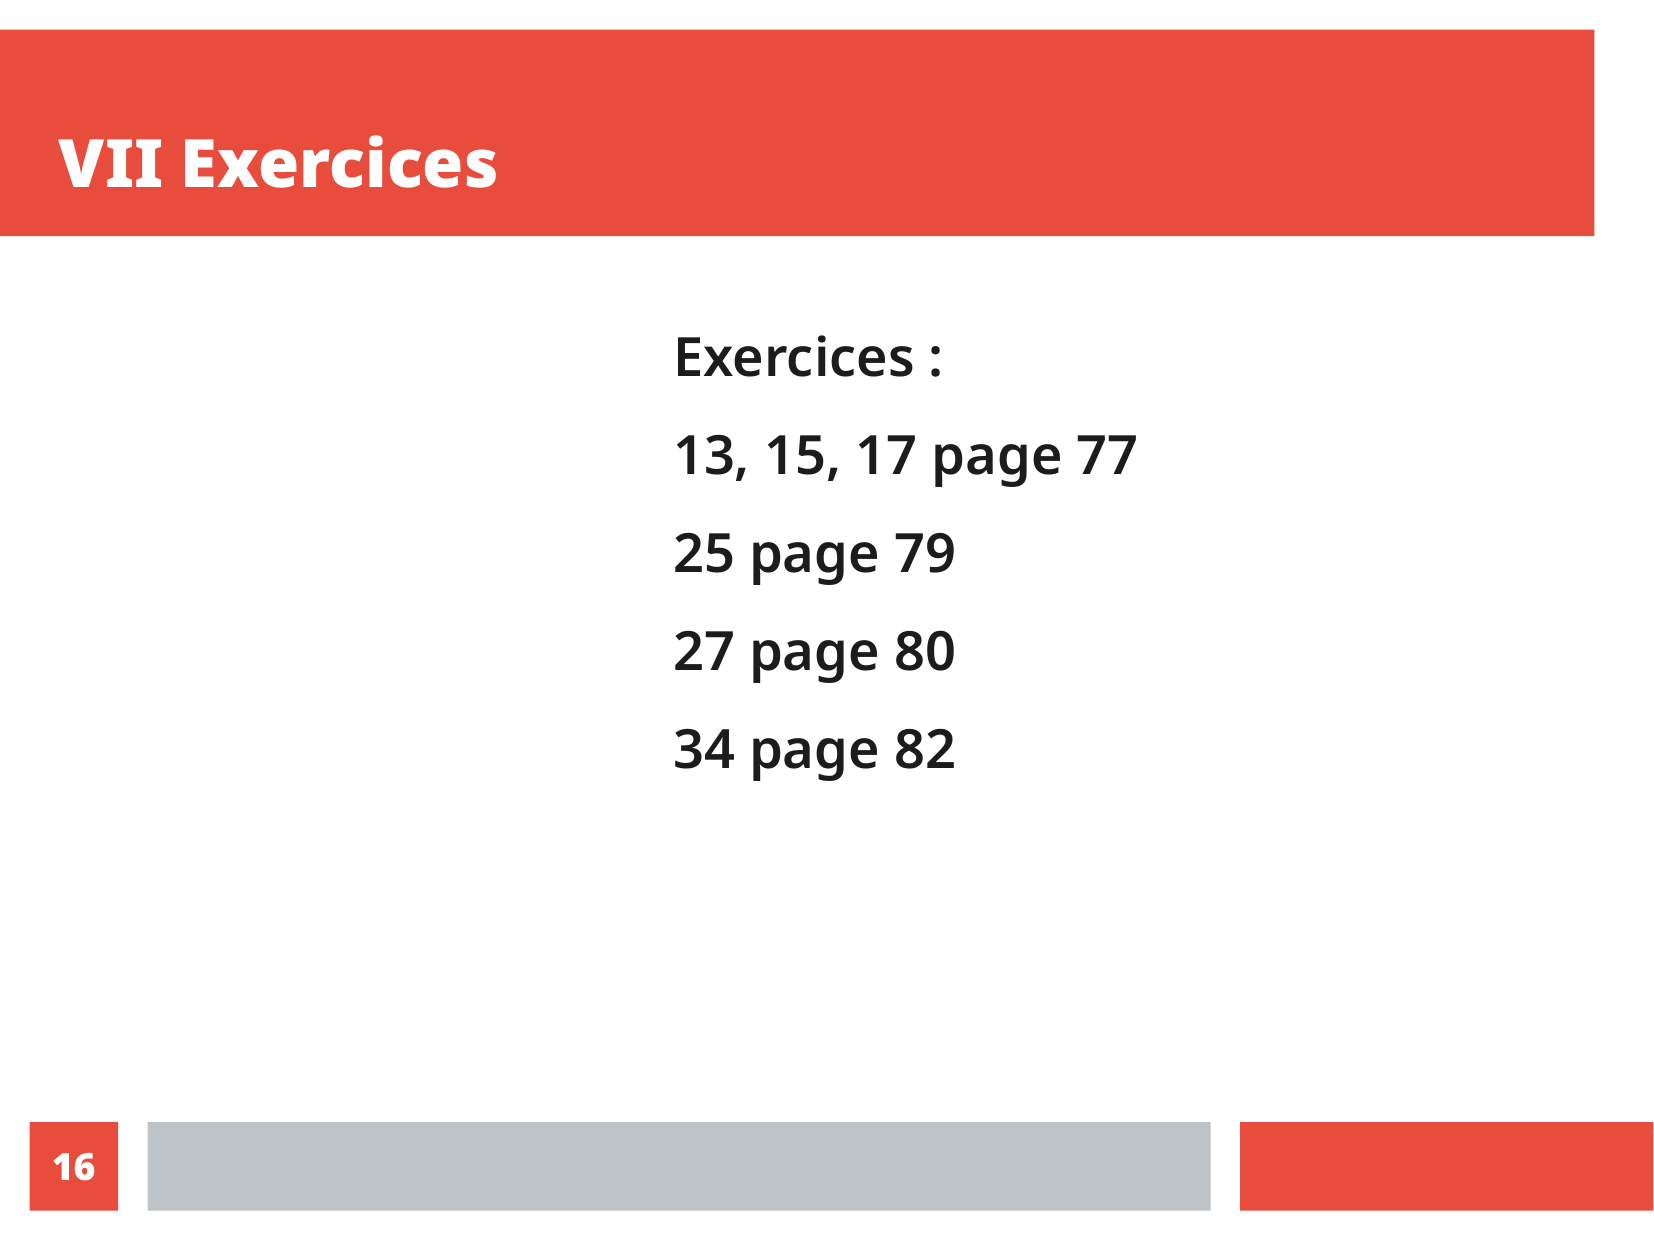

# VII Exercices
Exercices :
13, 15, 17 page 77
25 page 79
27 page 80
34 page 82
16